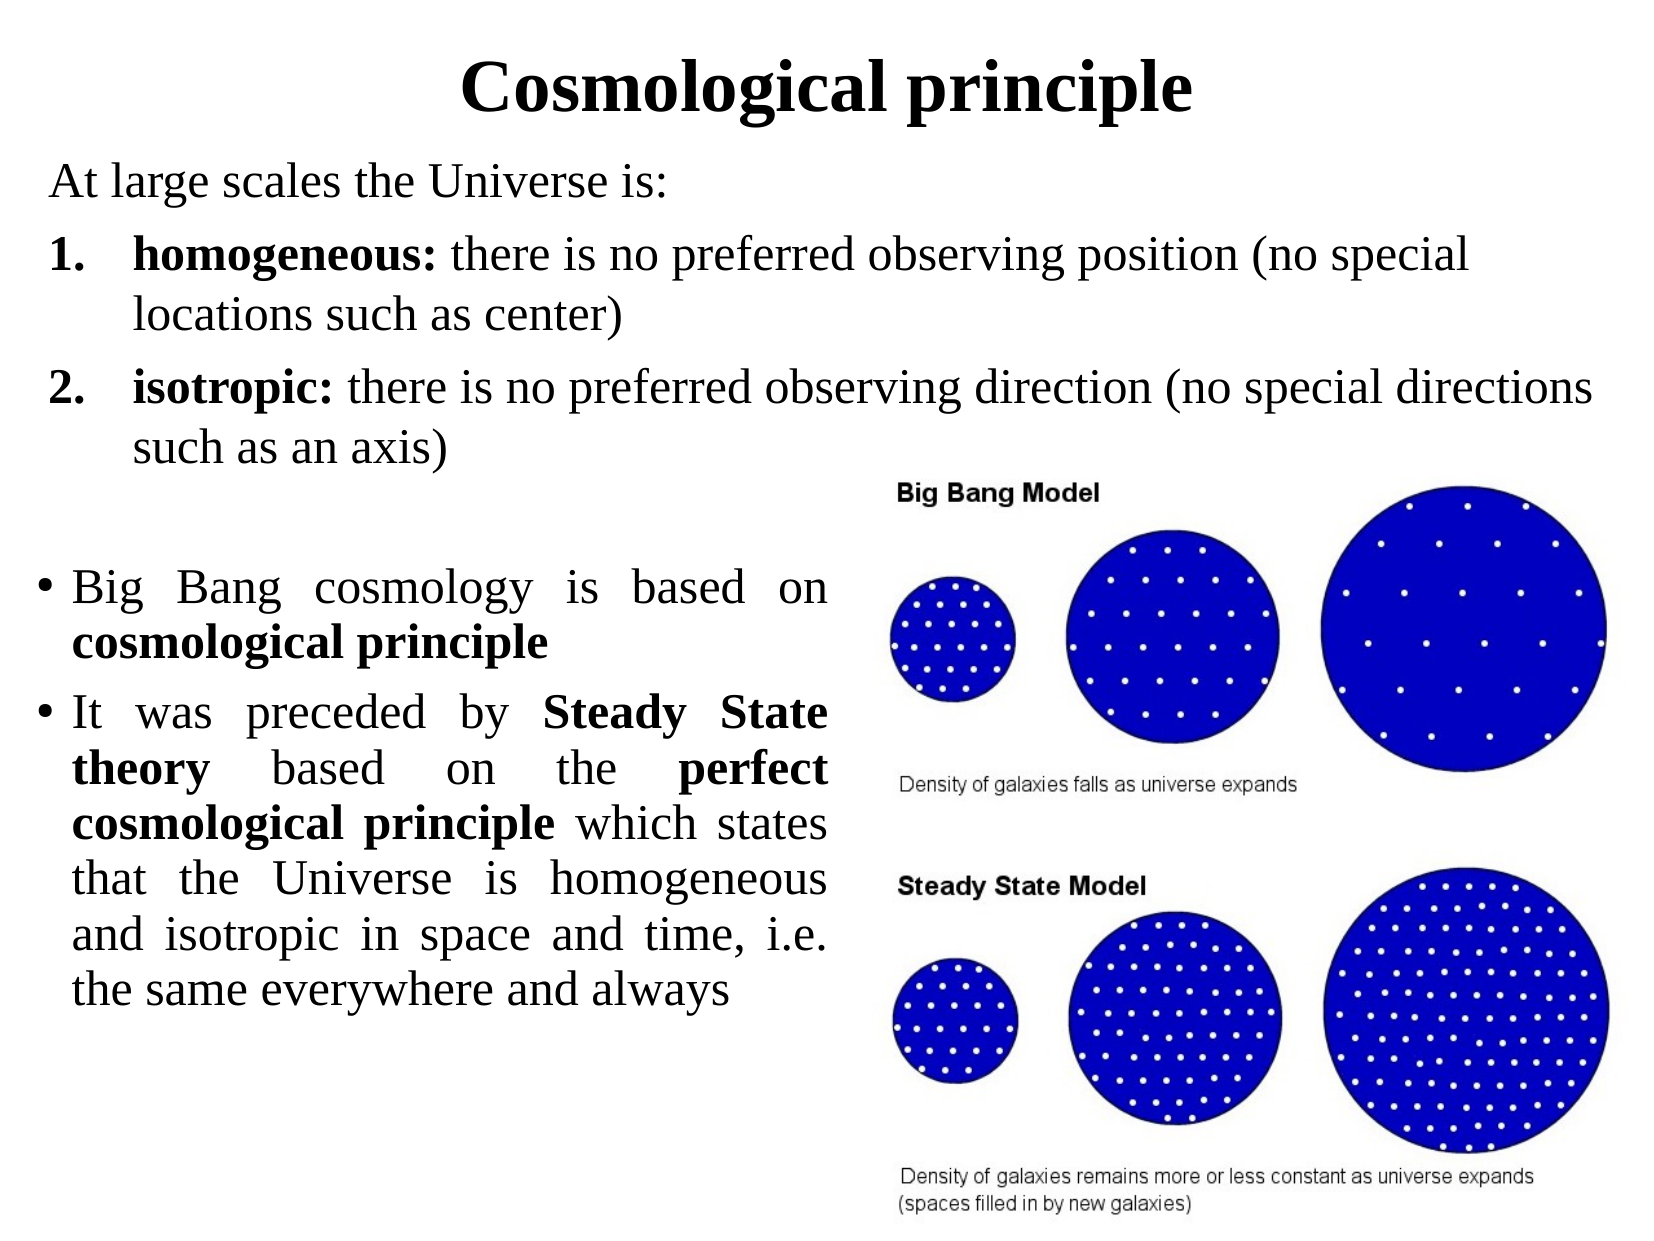

# Cosmological principle
At large scales the Universe is:
homogeneous: there is no preferred observing position (no special locations such as center)
isotropic: there is no preferred observing direction (no special directions such as an axis)
Big Bang cosmology is based on cosmological principle
It was preceded by Steady State theory based on the perfect cosmological principle which states that the Universe is homogeneous and isotropic in space and time, i.e. the same everywhere and always